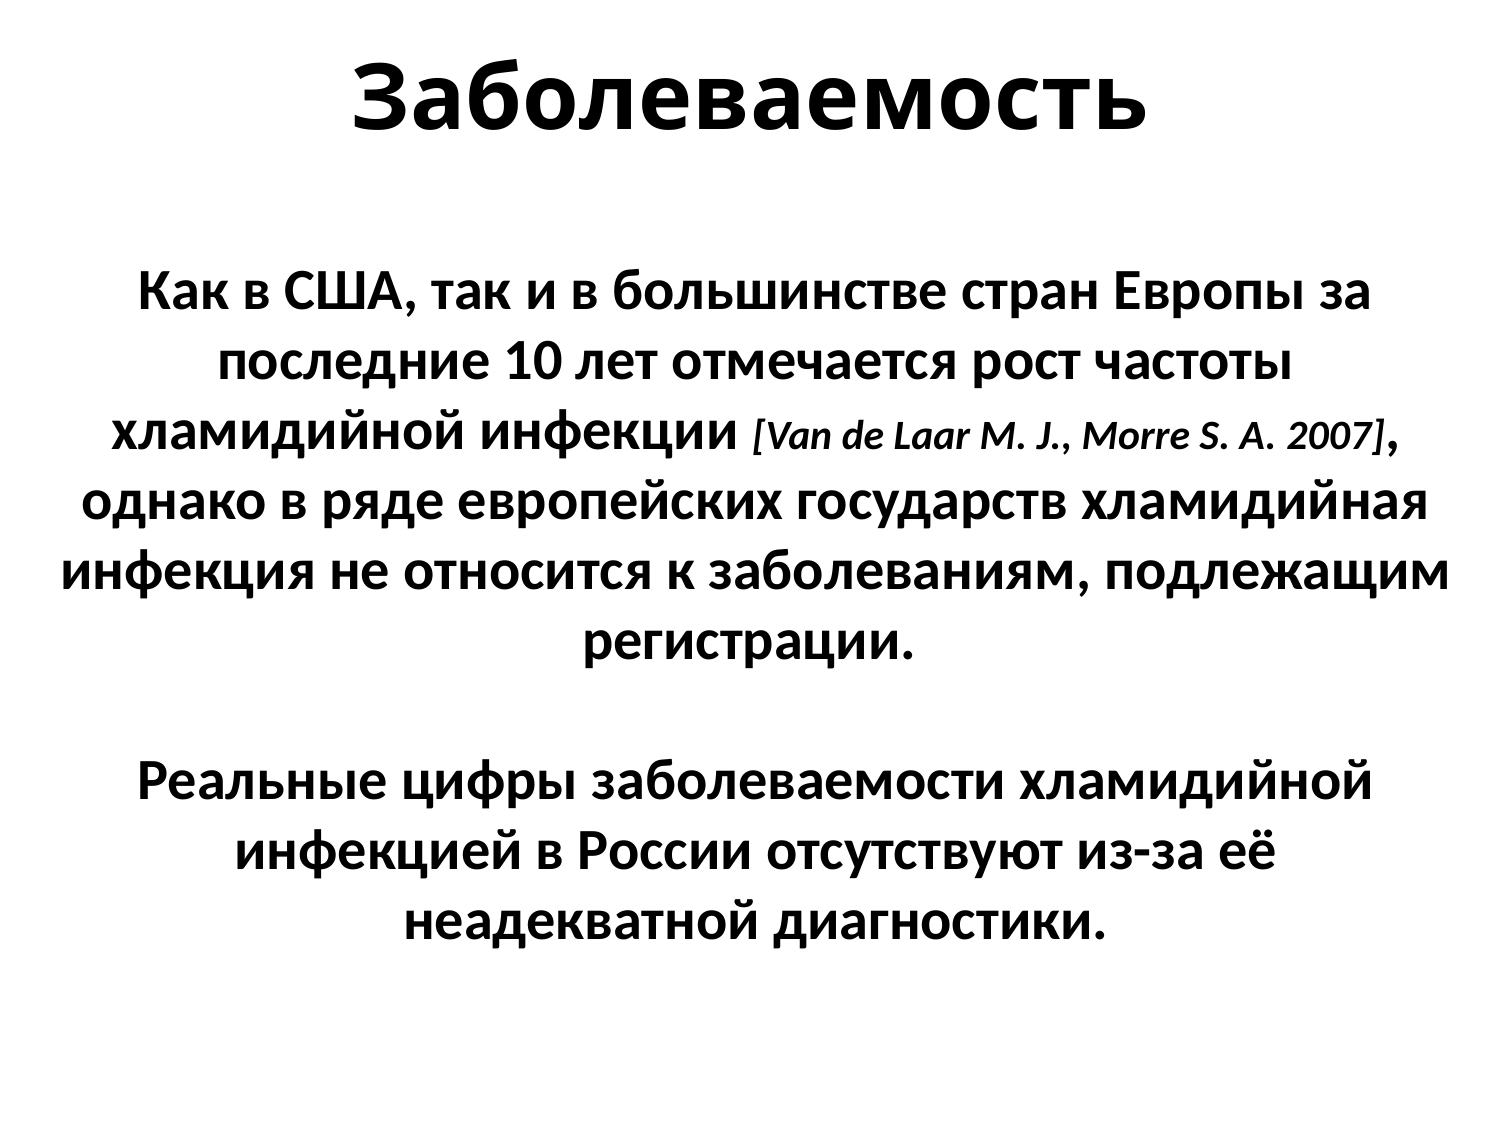

# Заболеваемость
Как в США, так и в большинстве стран Европы за последние 10 лет отмечается рост частоты хламидийной инфекции [Van de Laar M. J., Morre S. A. 2007], однако в ряде европейских государств хламидийная инфекция не относится к заболеваниям, подлежащим регистрации.
Реальные цифры заболеваемости хламидийной инфекцией в России отсутствуют из-за её неадекватной диагностики.